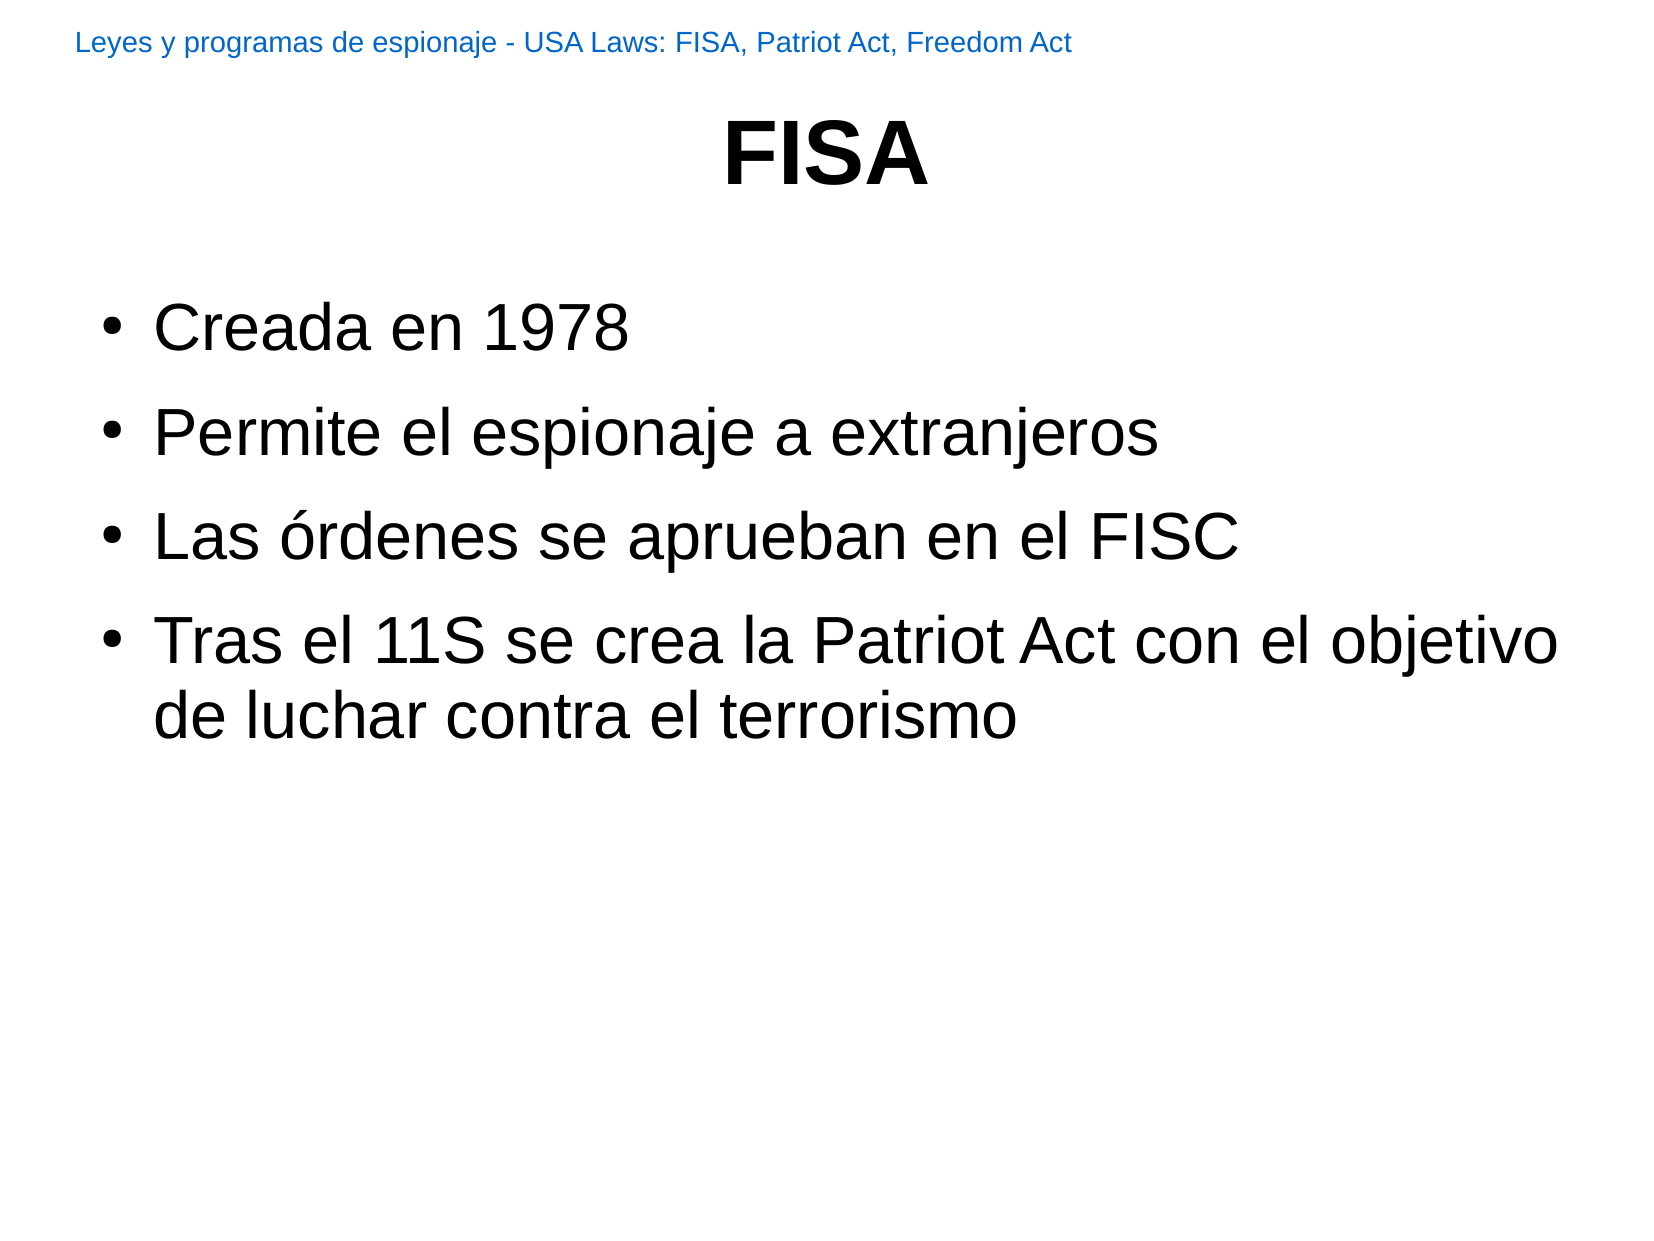

Leyes y programas de espionaje - USA Laws: FISA, Patriot Act, Freedom Act
# FISA
Creada en 1978
Permite el espionaje a extranjeros
Las órdenes se aprueban en el FISC
Tras el 11S se crea la Patriot Act con el objetivo de luchar contra el terrorismo